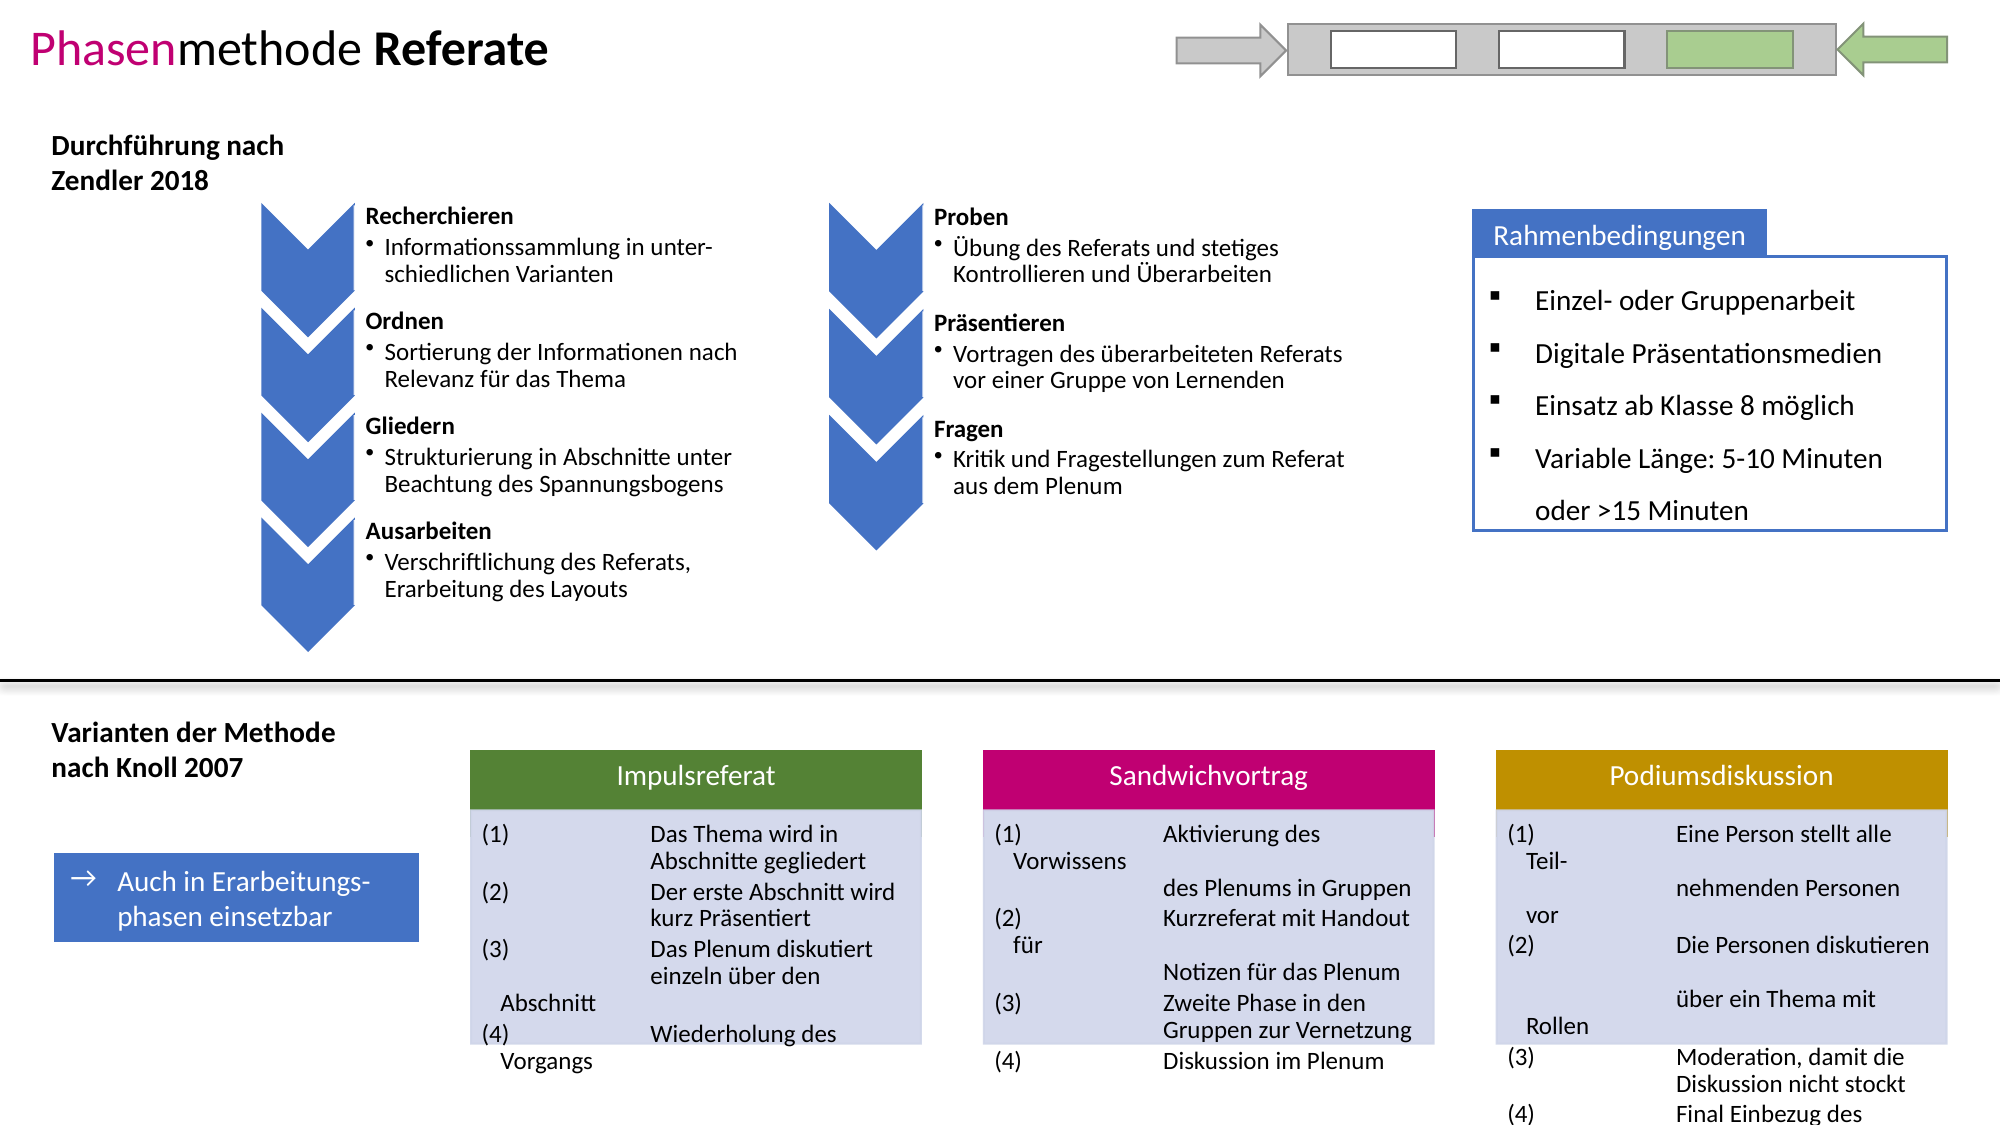

# Phasenmethode Referate
Durchführung nach
Zendler 2018
Recherchieren
Informationssammlung in unter-schiedlichen Varianten
Ordnen
Sortierung der Informationen nach Relevanz für das Thema
Gliedern
Strukturierung in Abschnitte unter Beachtung des Spannungsbogens
Ausarbeiten
Verschriftlichung des Referats, Erarbeitung des Layouts
Proben
Übung des Referats und stetiges Kontrollieren und Überarbeiten
Präsentieren
Vortragen des überarbeiteten Referats vor einer Gruppe von Lernenden
Fragen
Kritik und Fragestellungen zum Referat aus dem Plenum
Rahmenbedingungen
Einzel- oder Gruppenarbeit
Digitale Präsentationsmedien
Einsatz ab Klasse 8 möglich
Variable Länge: 5-10 Minuten oder >15 Minuten
Varianten der Methode
nach Knoll 2007
Impulsreferat
Sandwichvortrag
Podiumsdiskussion
 	Das Thema wird in
 	Abschnitte gegliedert
 	Der erste Abschnitt wird
 	kurz Präsentiert
 	Das Plenum diskutiert
 	einzeln über den Abschnitt
 	Wiederholung des Vorgangs
 	Aktivierung des Vorwissens
 	des Plenums in Gruppen
 	Kurzreferat mit Handout für
 	Notizen für das Plenum
 	Zweite Phase in den
 	Gruppen zur Vernetzung
 	Diskussion im Plenum
 	Eine Person stellt alle Teil-
 	nehmenden Personen vor
 	Die Personen diskutieren
 	über ein Thema mit Rollen
 	Moderation, damit die
 	Diskussion nicht stockt
 	Final Einbezug des Plenums
Auch in Erarbeitungs-phasen einsetzbar